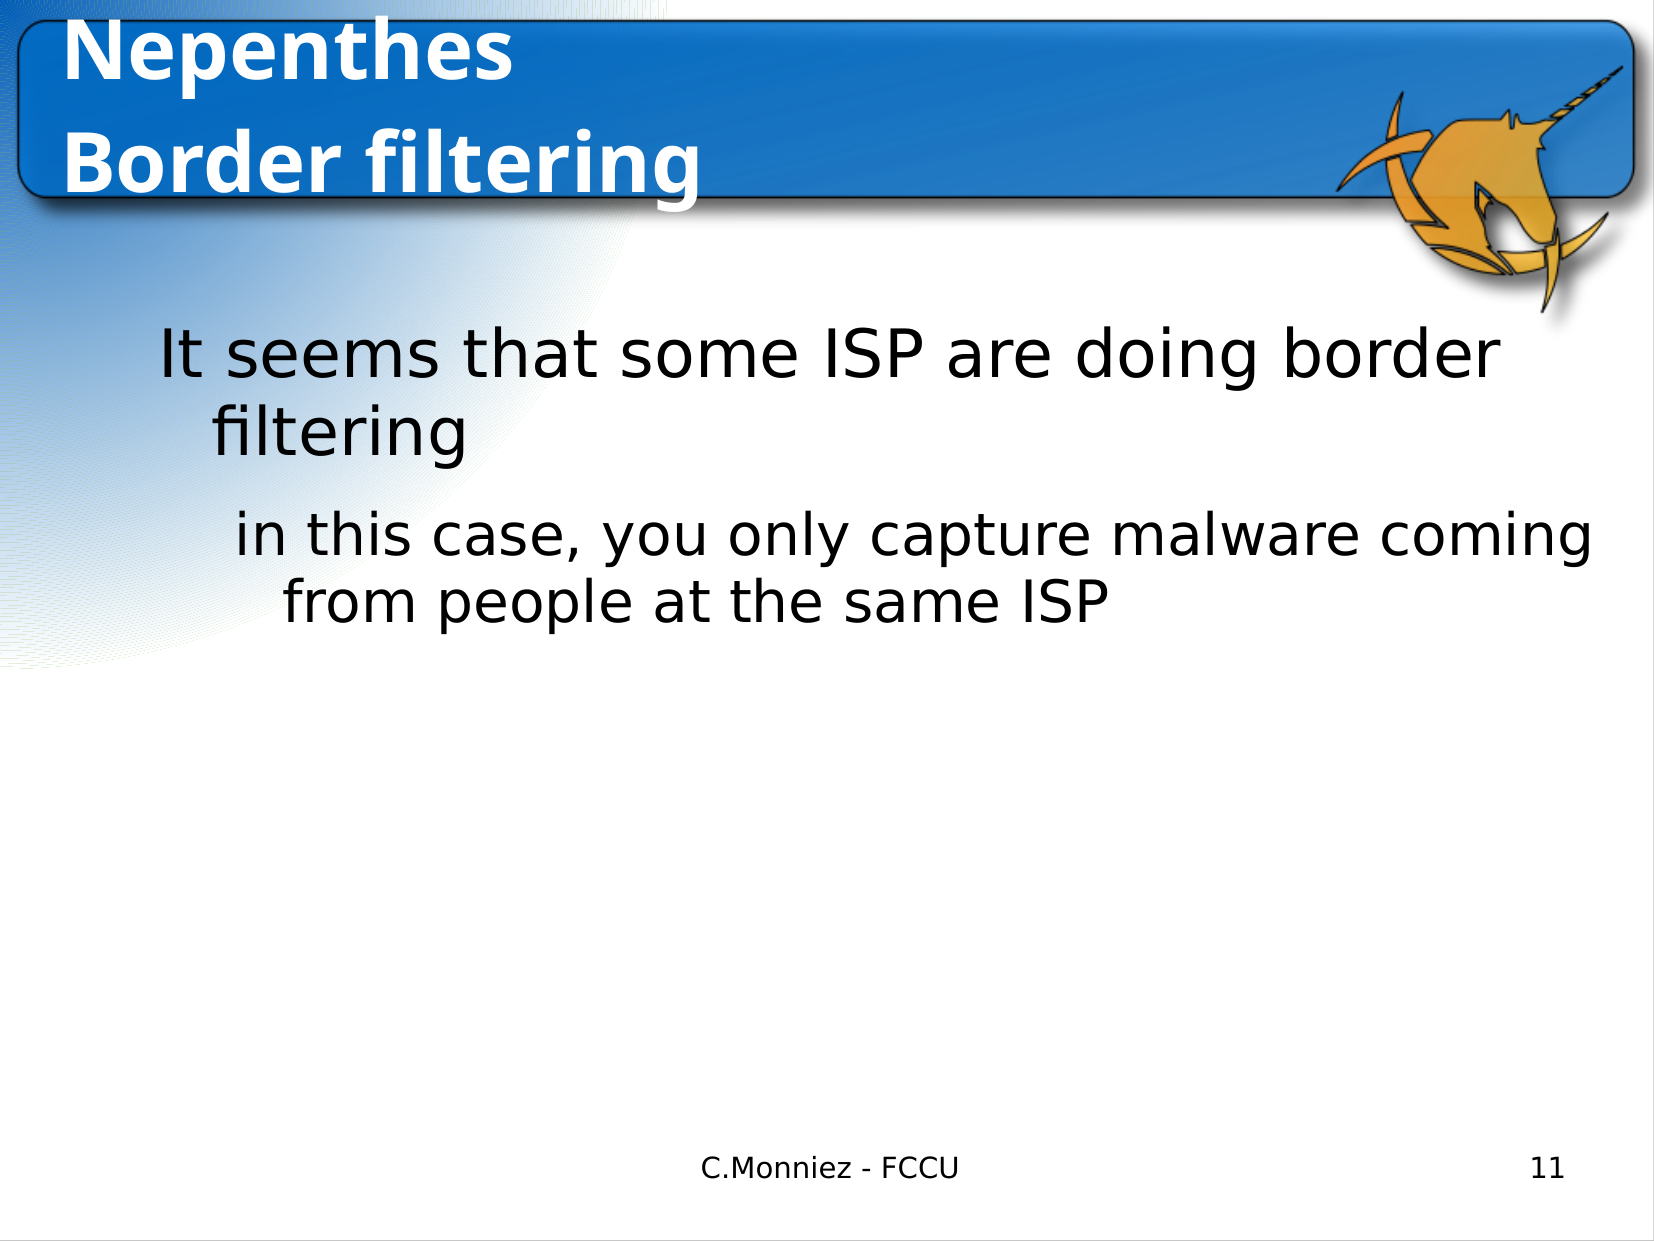

# Nepenthes Border filtering
It seems that some ISP are doing border filtering
in this case, you only capture malware coming from people at the same ISP
C.Monniez - FCCU
11